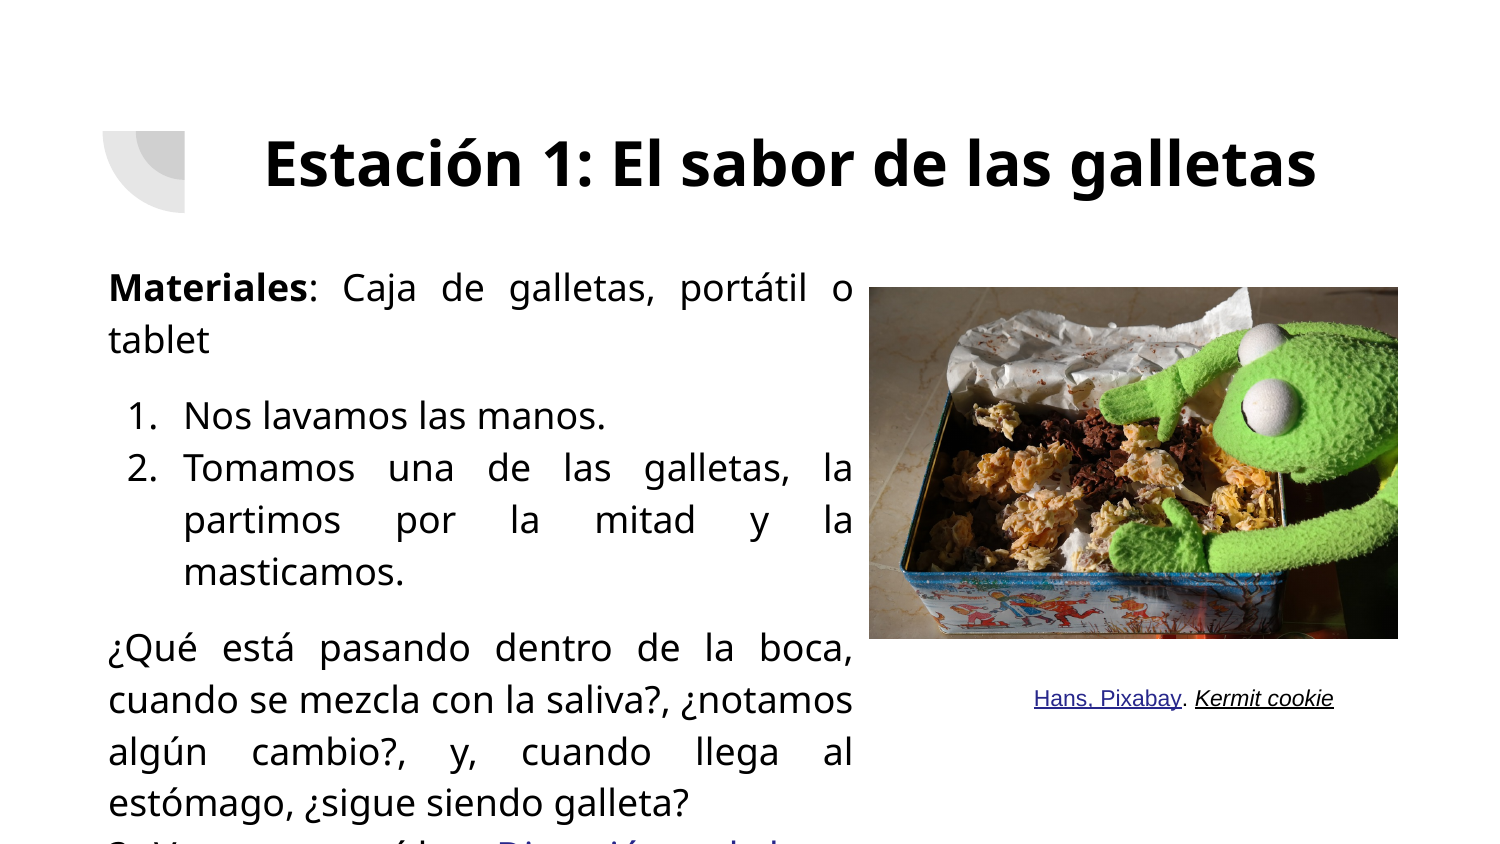

# Estación 1: El sabor de las galletas
Materiales: Caja de galletas, portátil o tablet
Nos lavamos las manos.
Tomamos una de las galletas, la partimos por la mitad y la masticamos.
¿Qué está pasando dentro de la boca, cuando se mezcla con la saliva?, ¿notamos algún cambio?, y, cuando llega al estómago, ¿sigue siendo galleta?
3. Vemos este vídeo: Digestión en la boca (Erickson Tamayo)
Hans, Pixabay. Kermit cookie